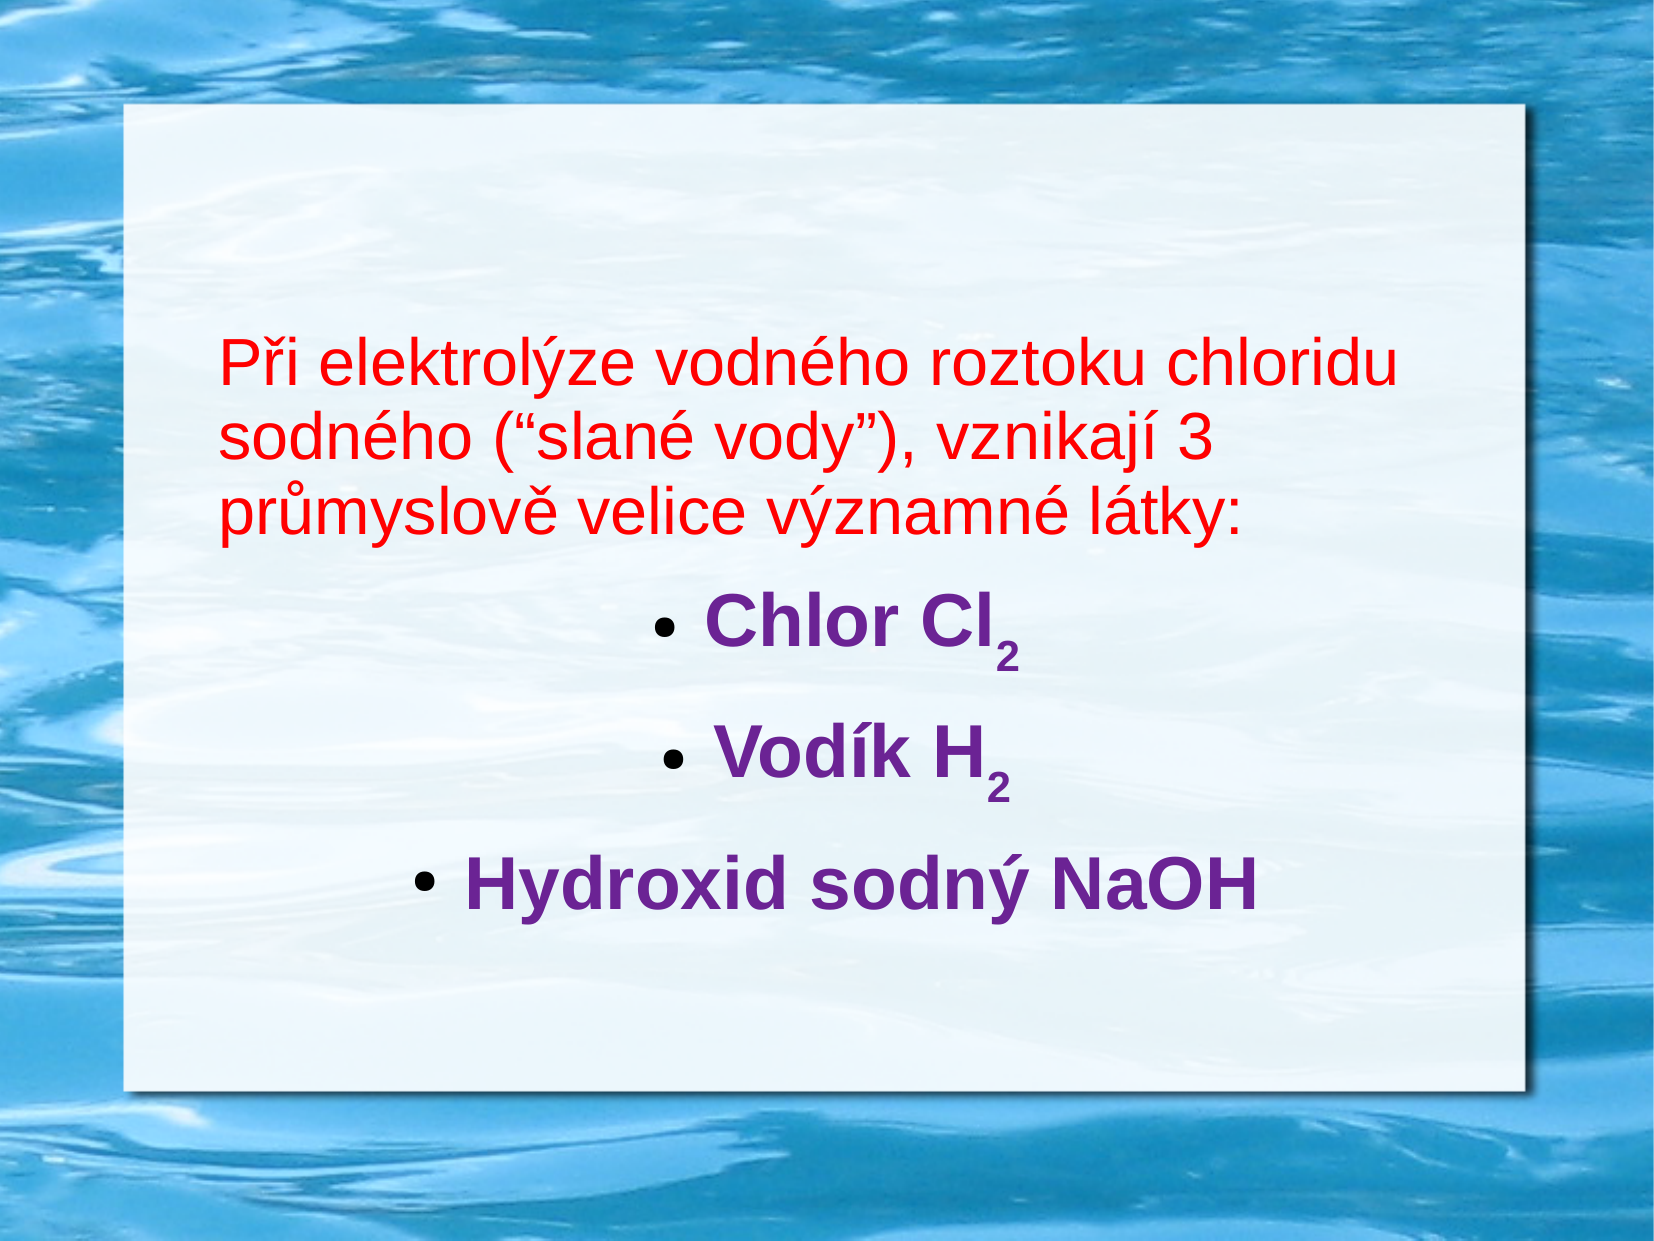

#
Při elektrolýze vodného roztoku chloridu sodného (“slané vody”), vznikají 3 průmyslově velice významné látky:
Chlor Cl2
Vodík H2
Hydroxid sodný NaOH